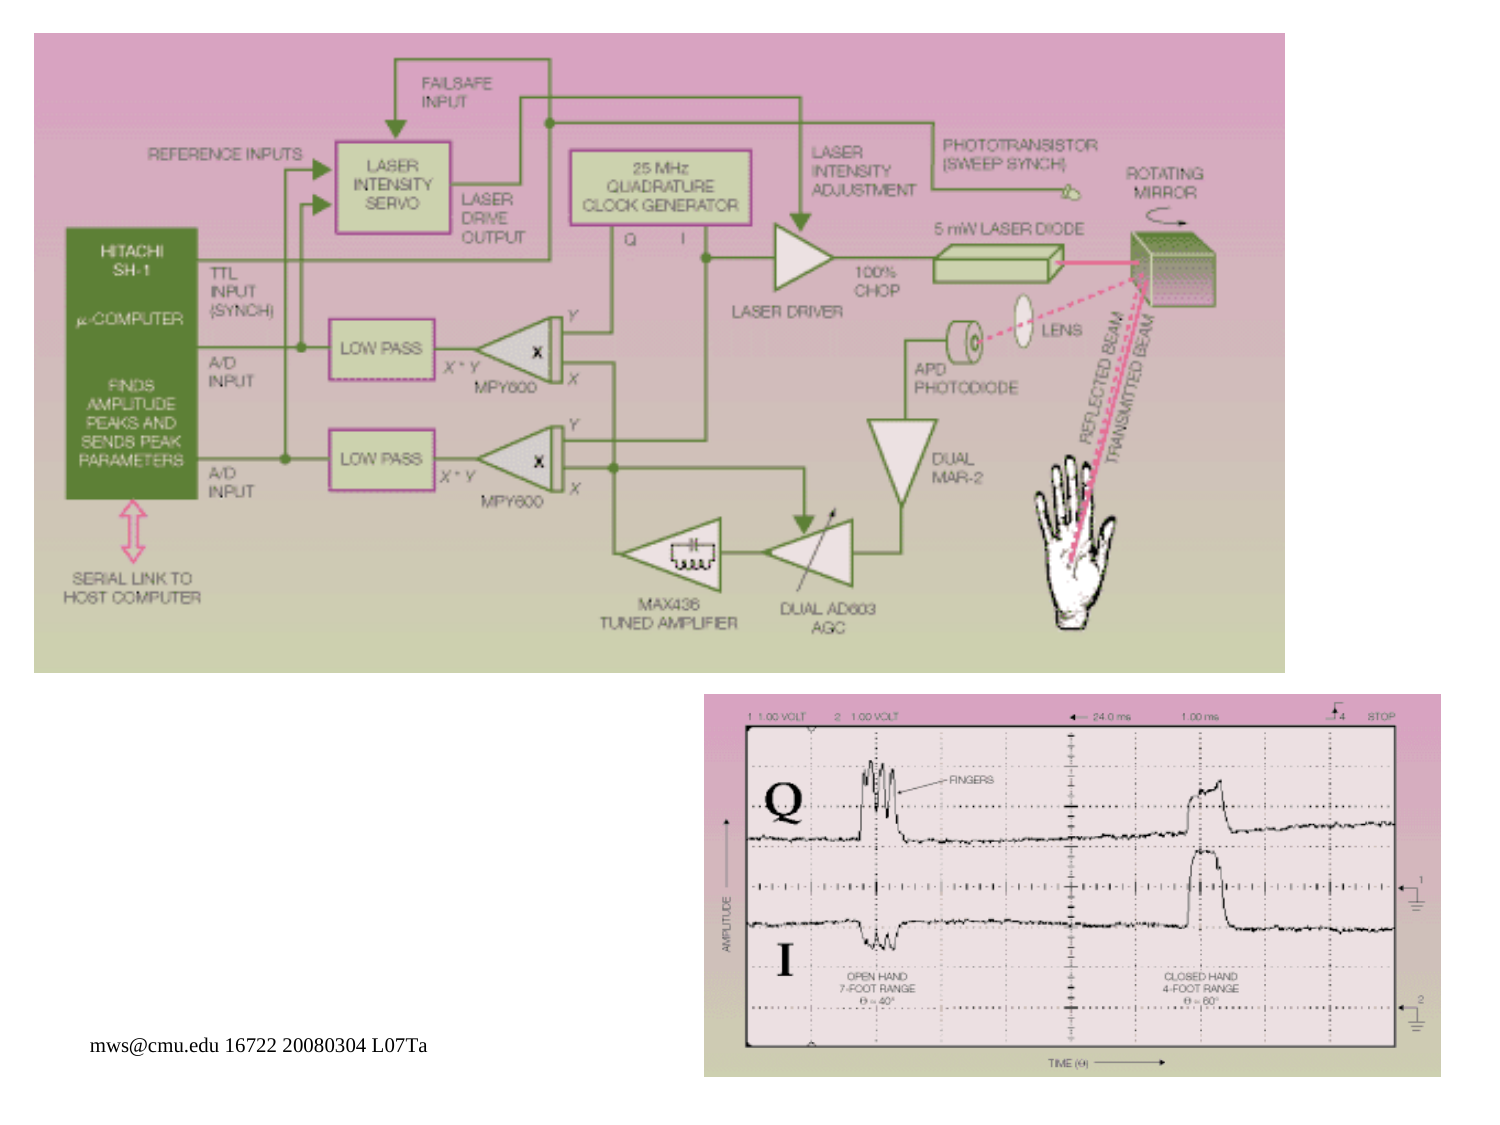

mws@cmu.edu 16722 20080304 L07Ta
echo-based range sensing